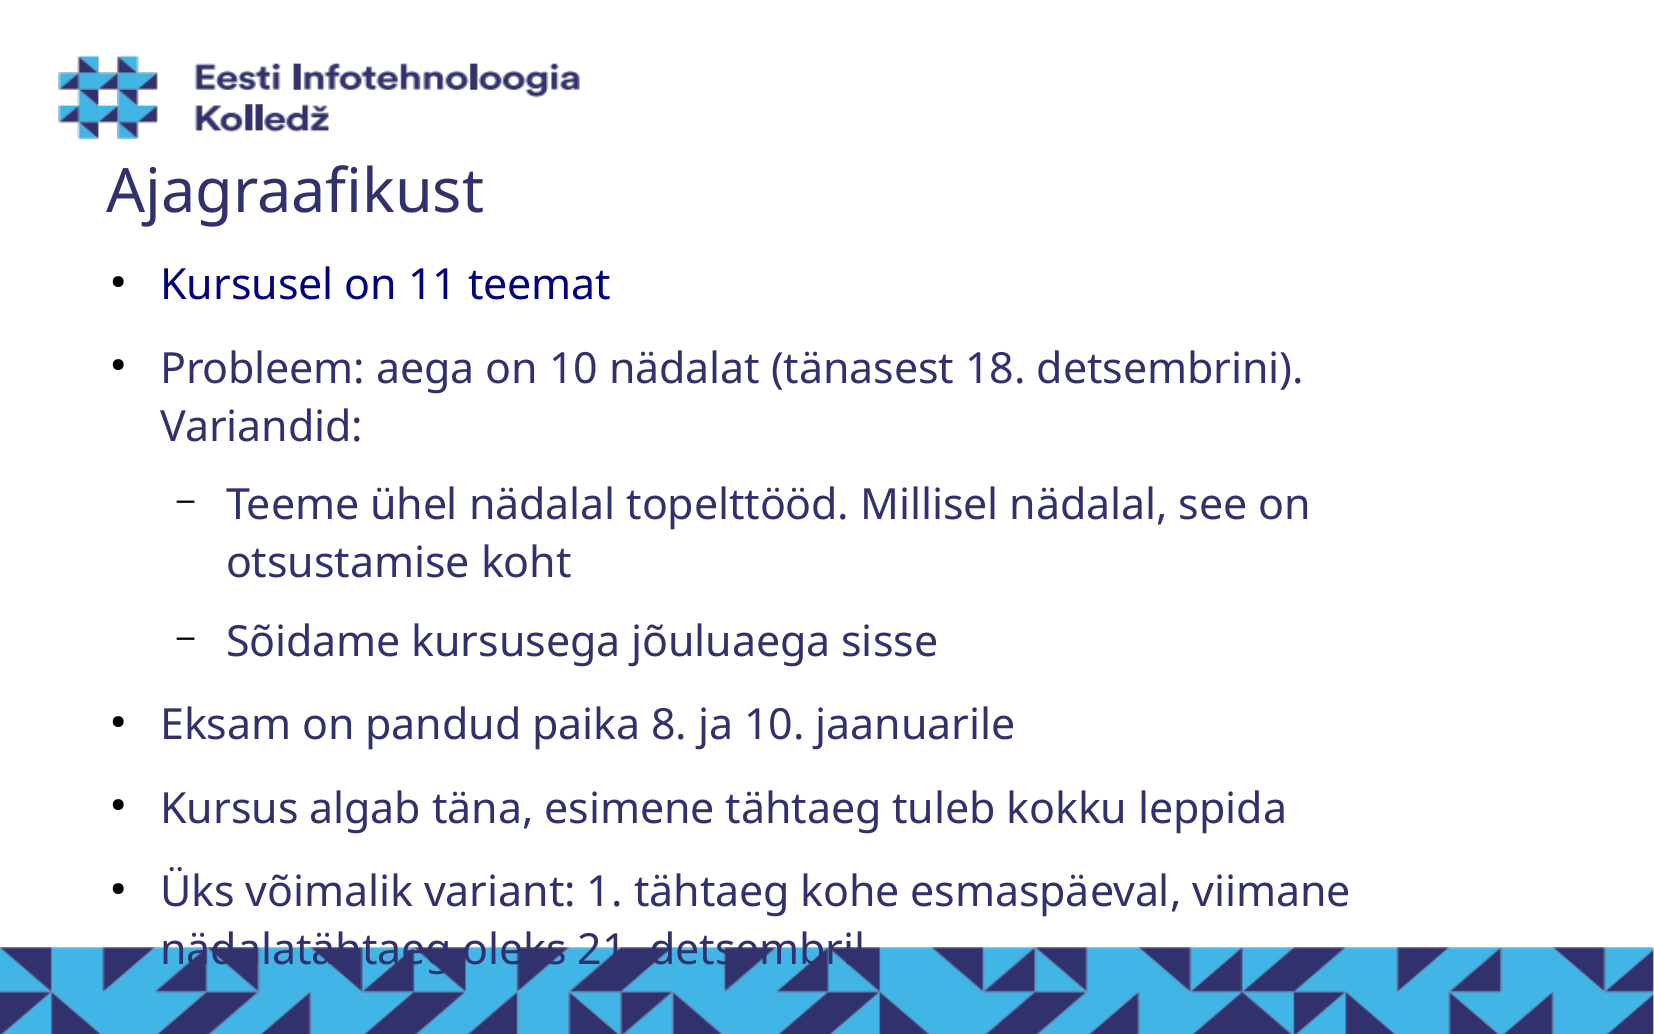

# Ajagraafikust
Kursusel on 11 teemat
Probleem: aega on 10 nädalat (tänasest 18. detsembrini). Variandid:
Teeme ühel nädalal topelttööd. Millisel nädalal, see on otsustamise koht
Sõidame kursusega jõuluaega sisse
Eksam on pandud paika 8. ja 10. jaanuarile
Kursus algab täna, esimene tähtaeg tuleb kokku leppida
Üks võimalik variant: 1. tähtaeg kohe esmaspäeval, viimane nädalatähtaeg oleks 21. detsembril